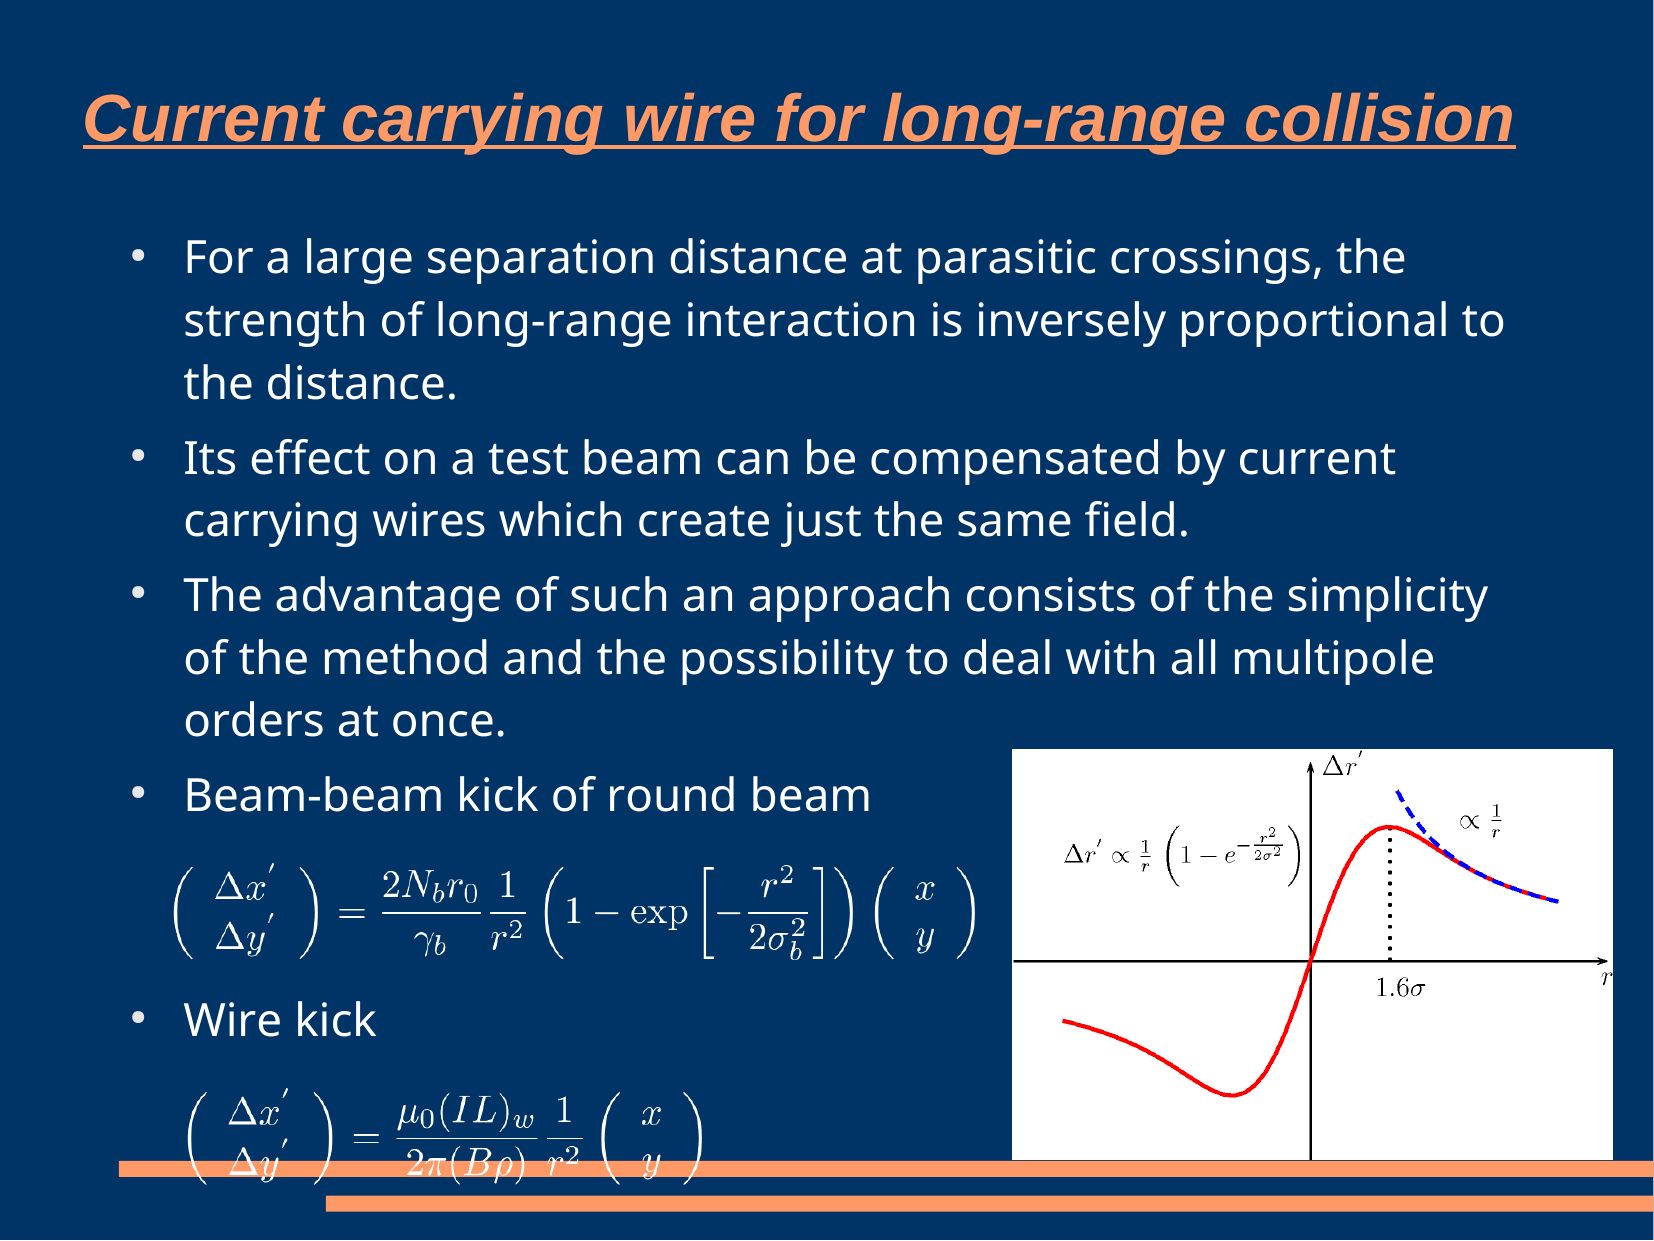

# Current carrying wire for long-range collision
For a large separation distance at parasitic crossings, the strength of long-range interaction is inversely proportional to the distance.
Its effect on a test beam can be compensated by current carrying wires which create just the same field.
The advantage of such an approach consists of the simplicity of the method and the possibility to deal with all multipole orders at once.
Beam-beam kick of round beam
Wire kick